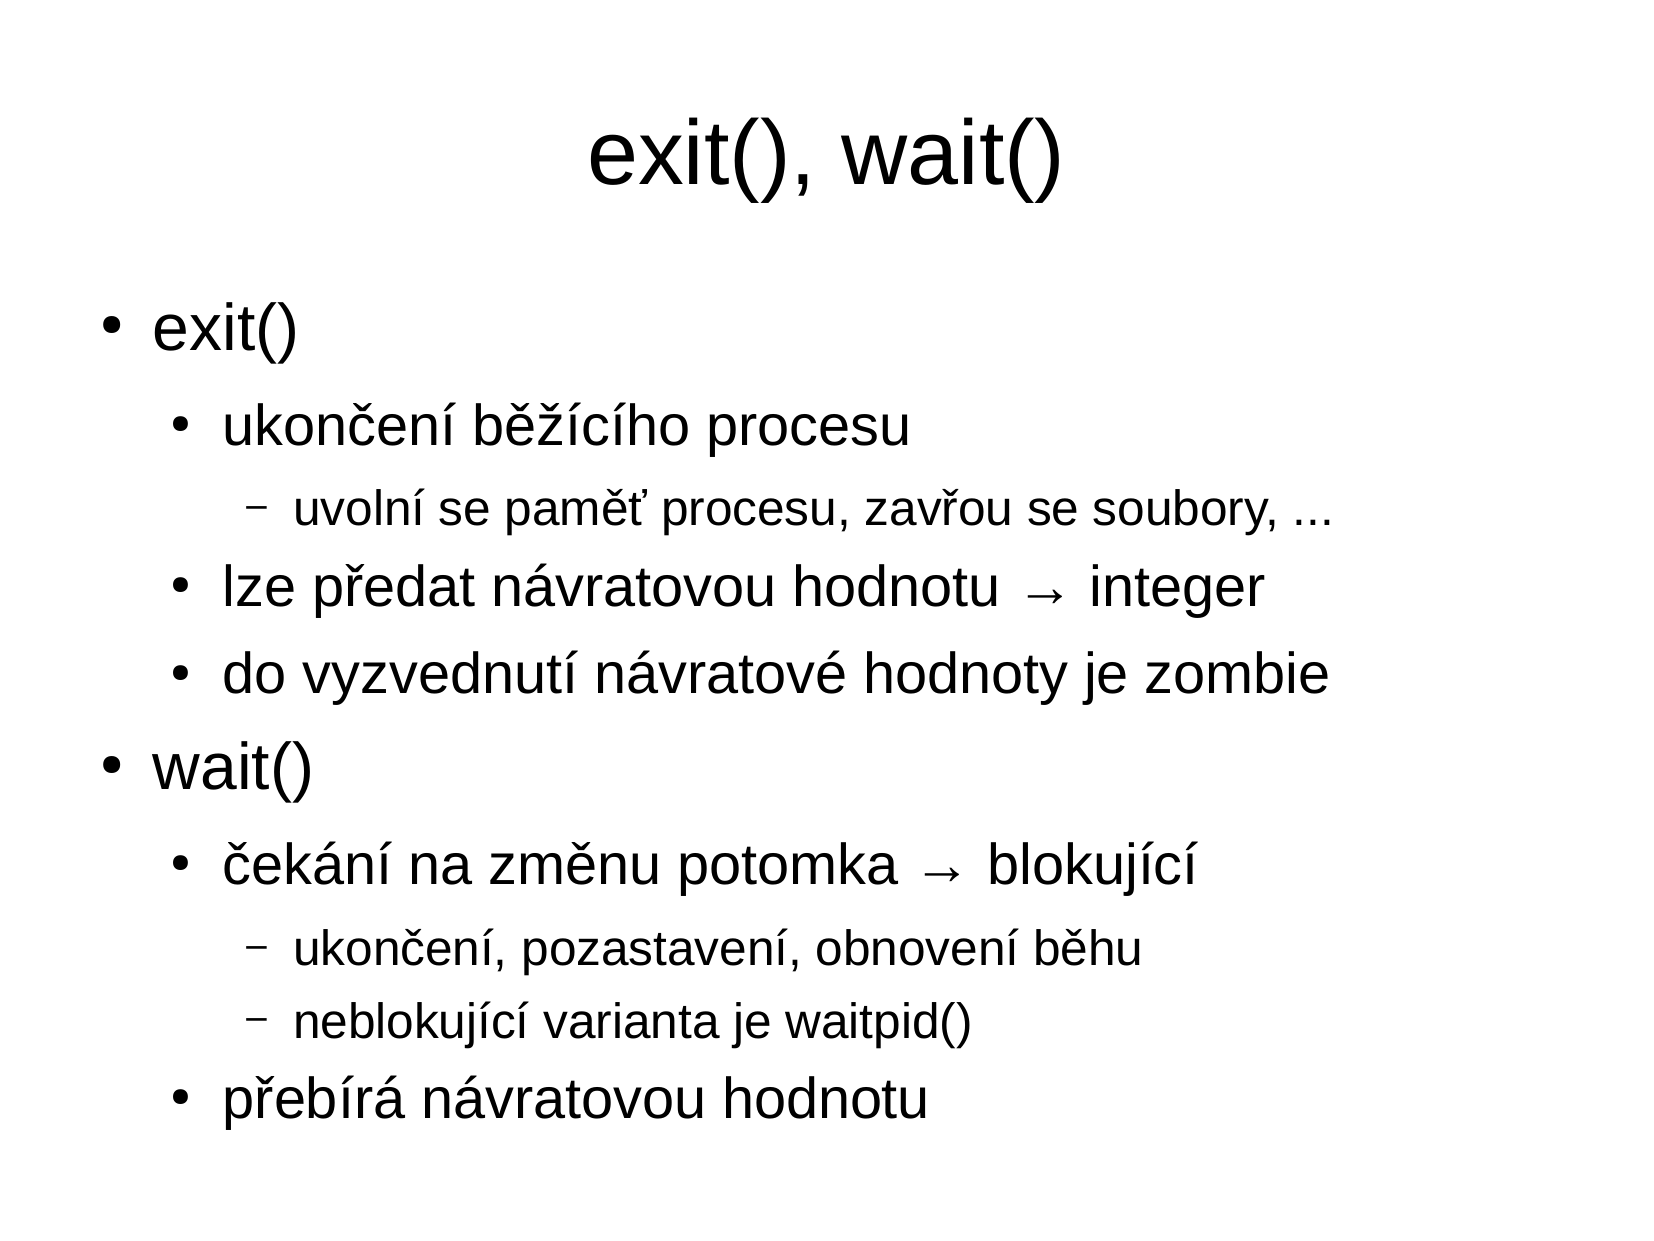

# exit(), wait()
exit()
ukončení běžícího procesu
uvolní se paměť procesu, zavřou se soubory, ...
lze předat návratovou hodnotu → integer
do vyzvednutí návratové hodnoty je zombie
wait()
čekání na změnu potomka → blokující
ukončení, pozastavení, obnovení běhu
neblokující varianta je waitpid()
přebírá návratovou hodnotu